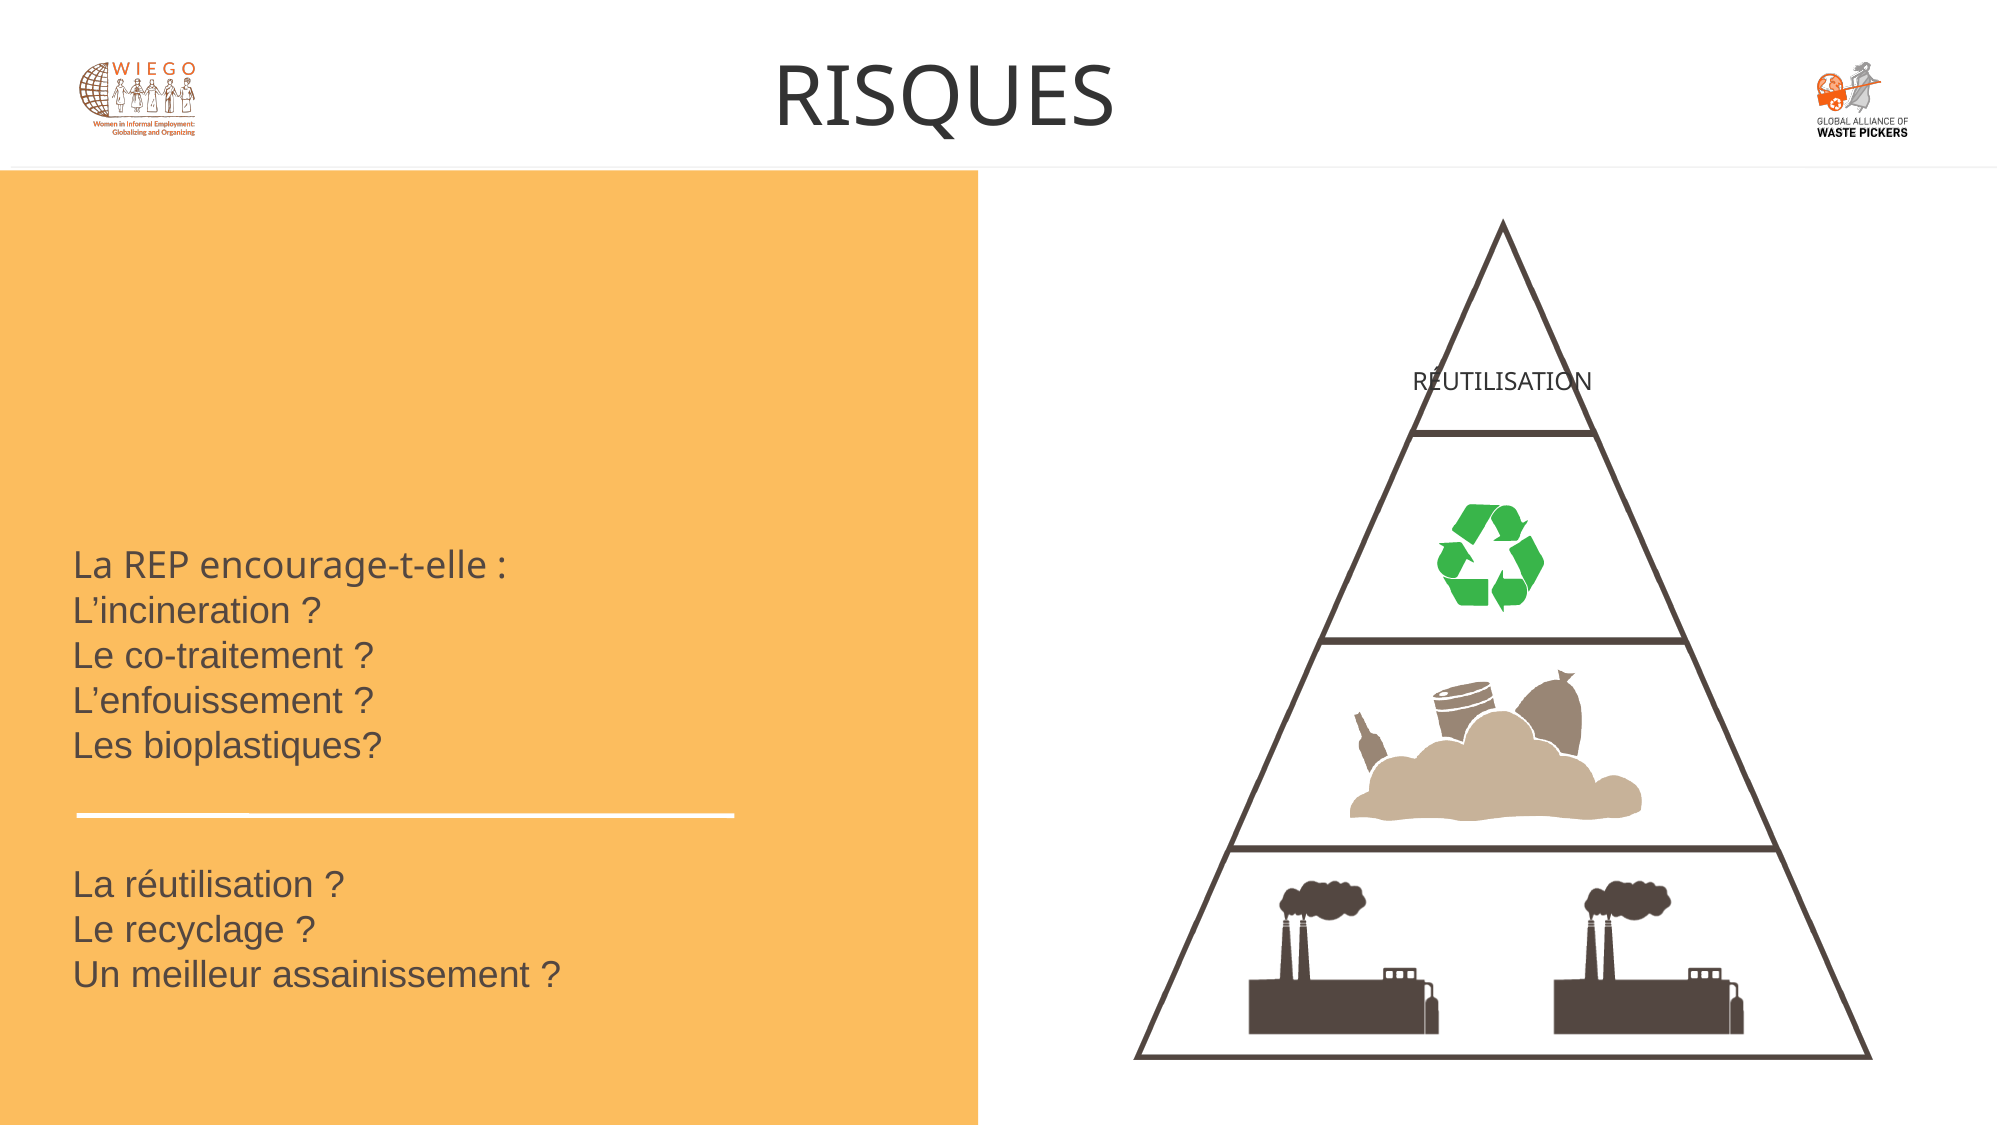

RISQUES
RÉUTILISATION
La REP encourage-t-elle :
L’incineration ?
Le co-traitement ?
L’enfouissement ?
Les bioplastiques?
La réutilisation ?
Le recyclage ?
Un meilleur assainissement ?